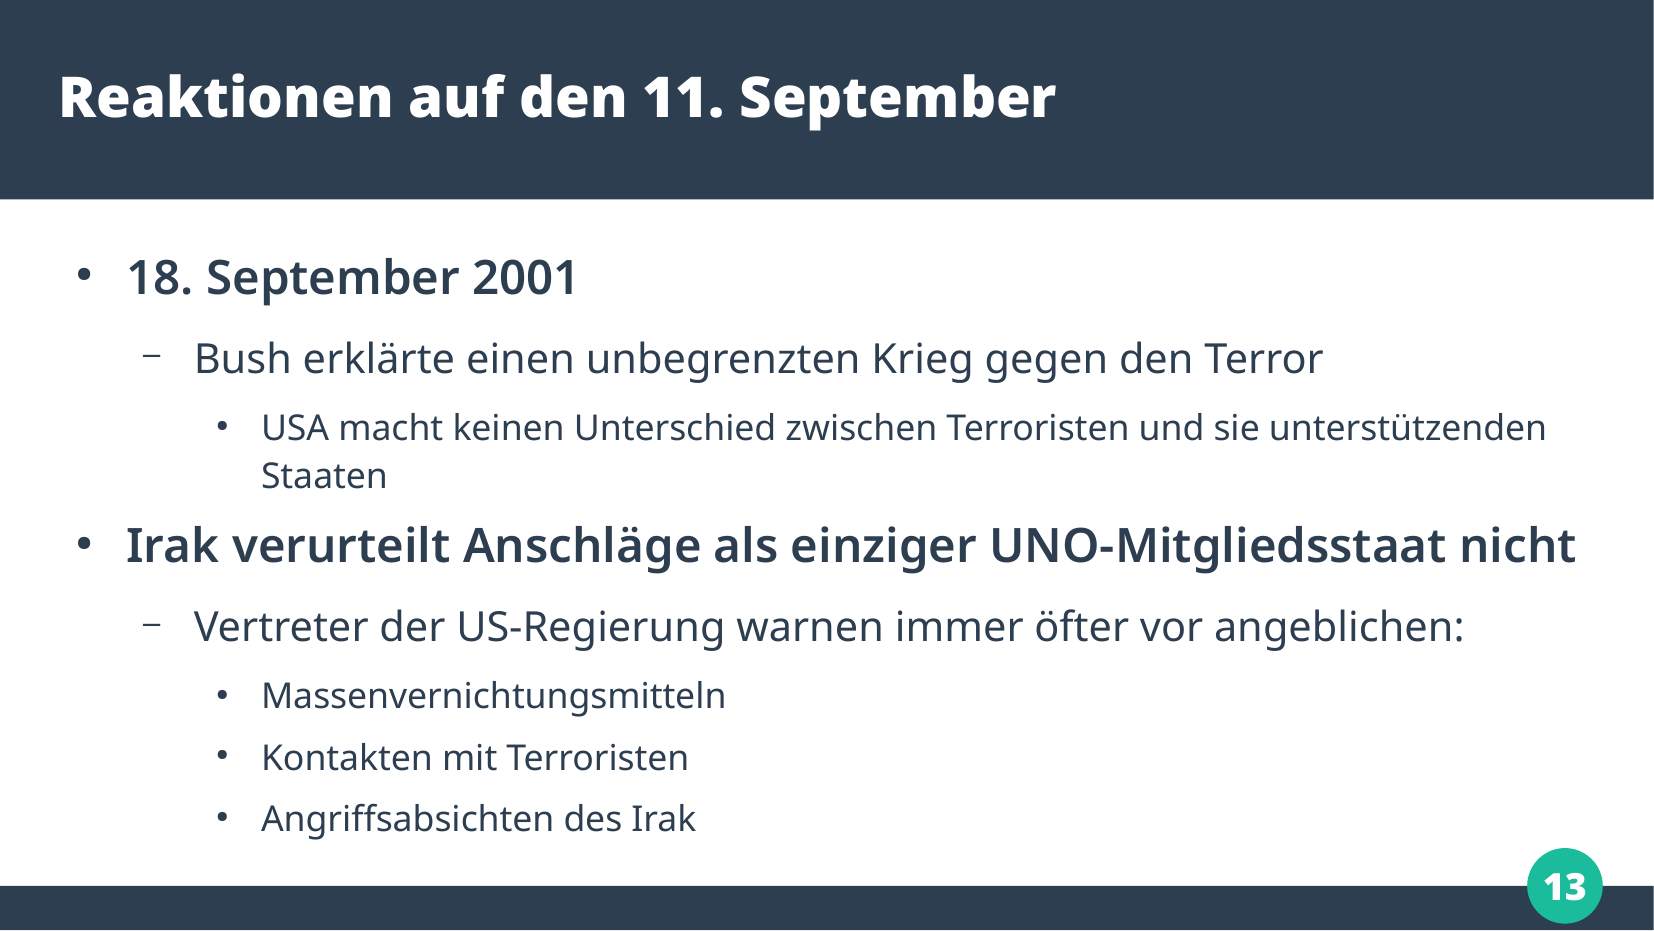

# Reaktionen auf den 11. September
18. September 2001
Bush erklärte einen unbegrenzten Krieg gegen den Terror
USA macht keinen Unterschied zwischen Terroristen und sie unterstützenden Staaten
Irak verurteilt Anschläge als einziger UNO-Mitgliedsstaat nicht
Vertreter der US-Regierung warnen immer öfter vor angeblichen:
Massenvernichtungsmitteln
Kontakten mit Terroristen
Angriffsabsichten des Irak